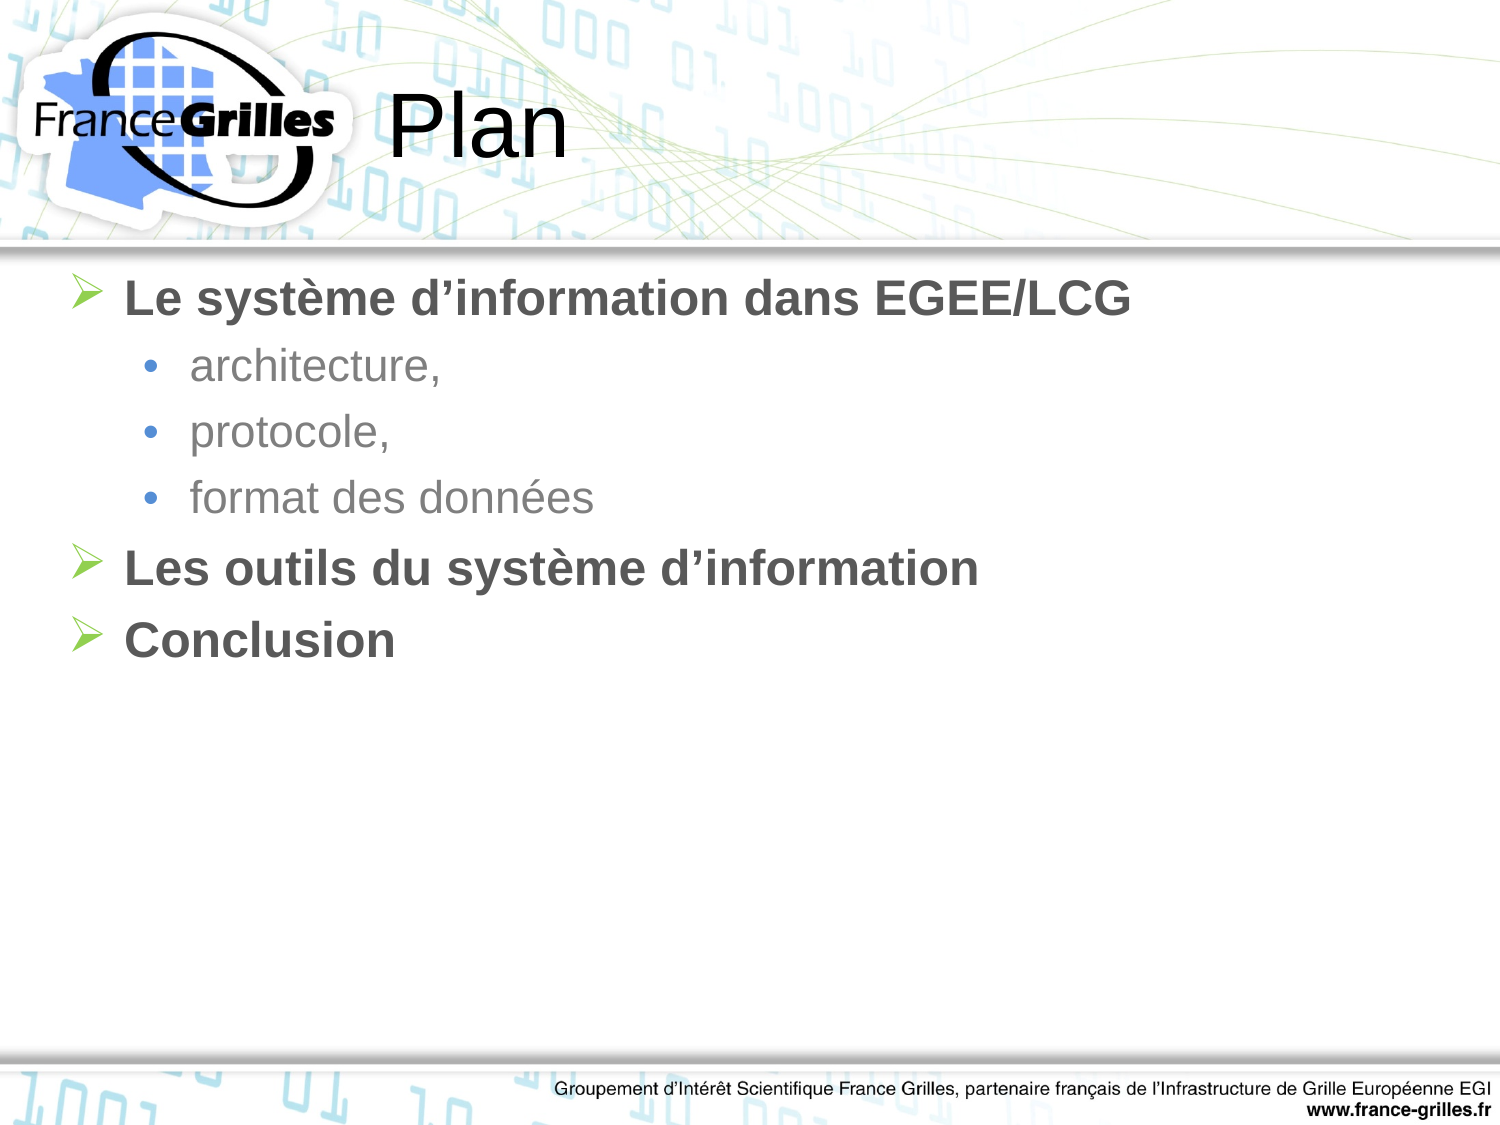

# Plan
Le système d’information dans EGEE/LCG
architecture,
protocole,
format des données
Les outils du système d’information
Conclusion